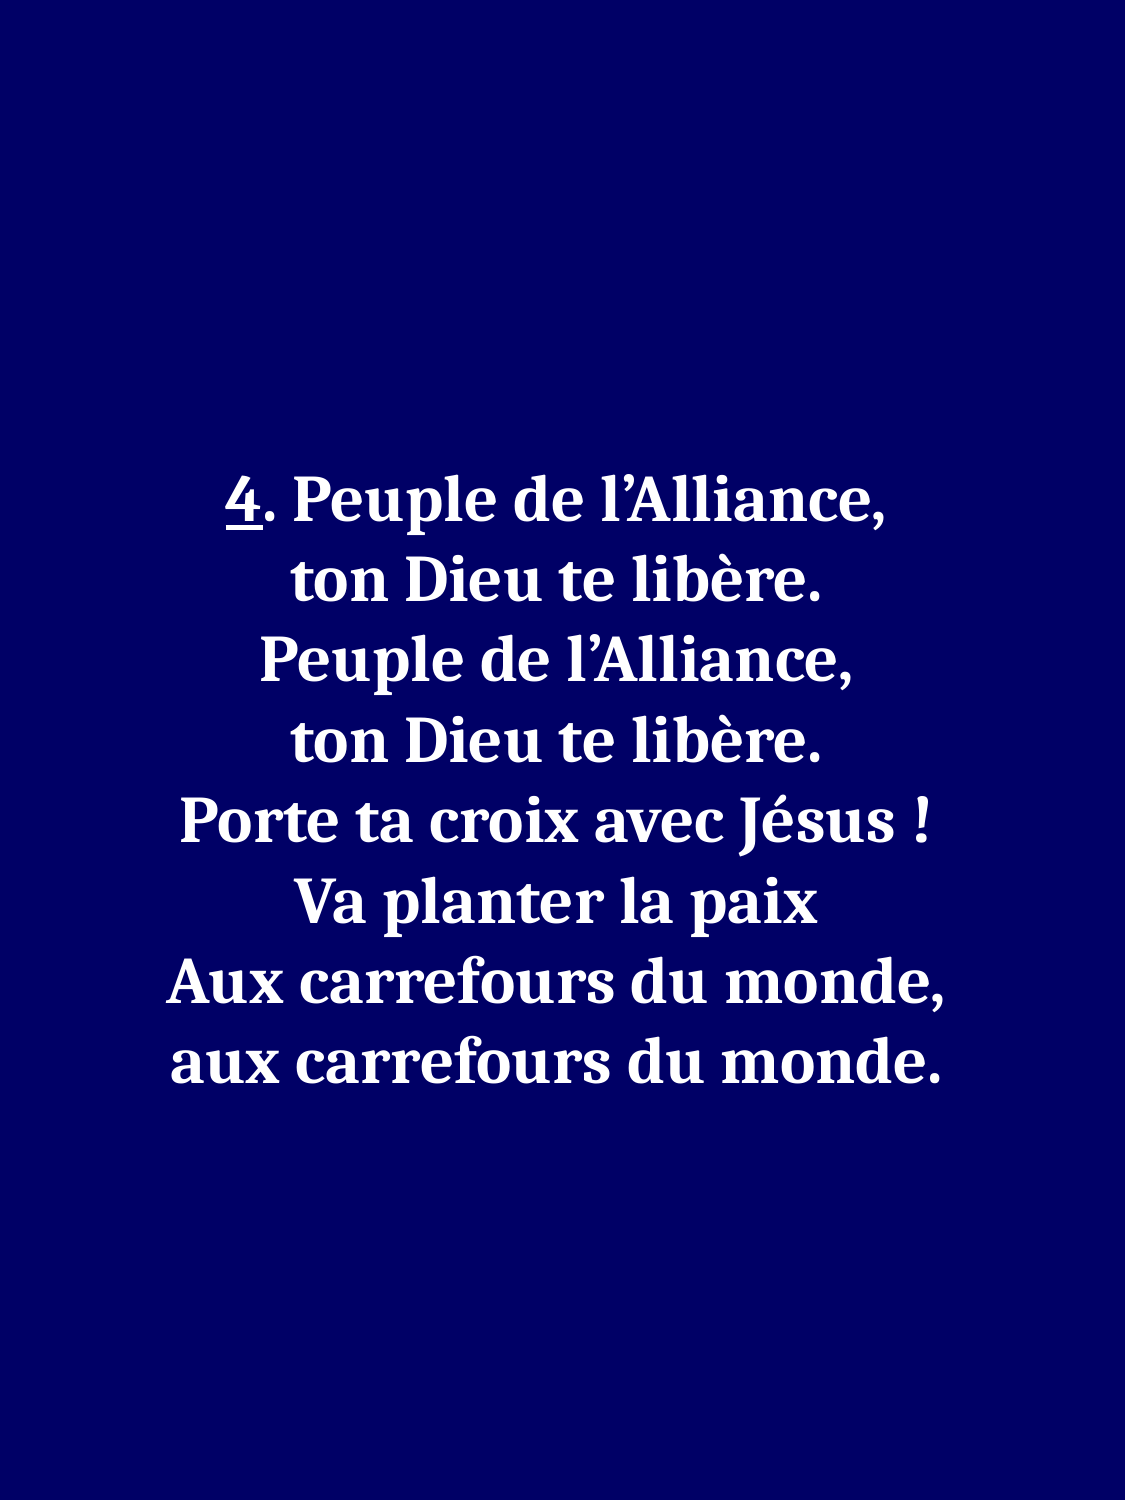

4. Peuple de l’Alliance,
ton Dieu te libère.
Peuple de l’Alliance,
ton Dieu te libère.
Porte ta croix avec Jésus !
Va planter la paix
Aux carrefours du monde,
aux carrefours du monde.